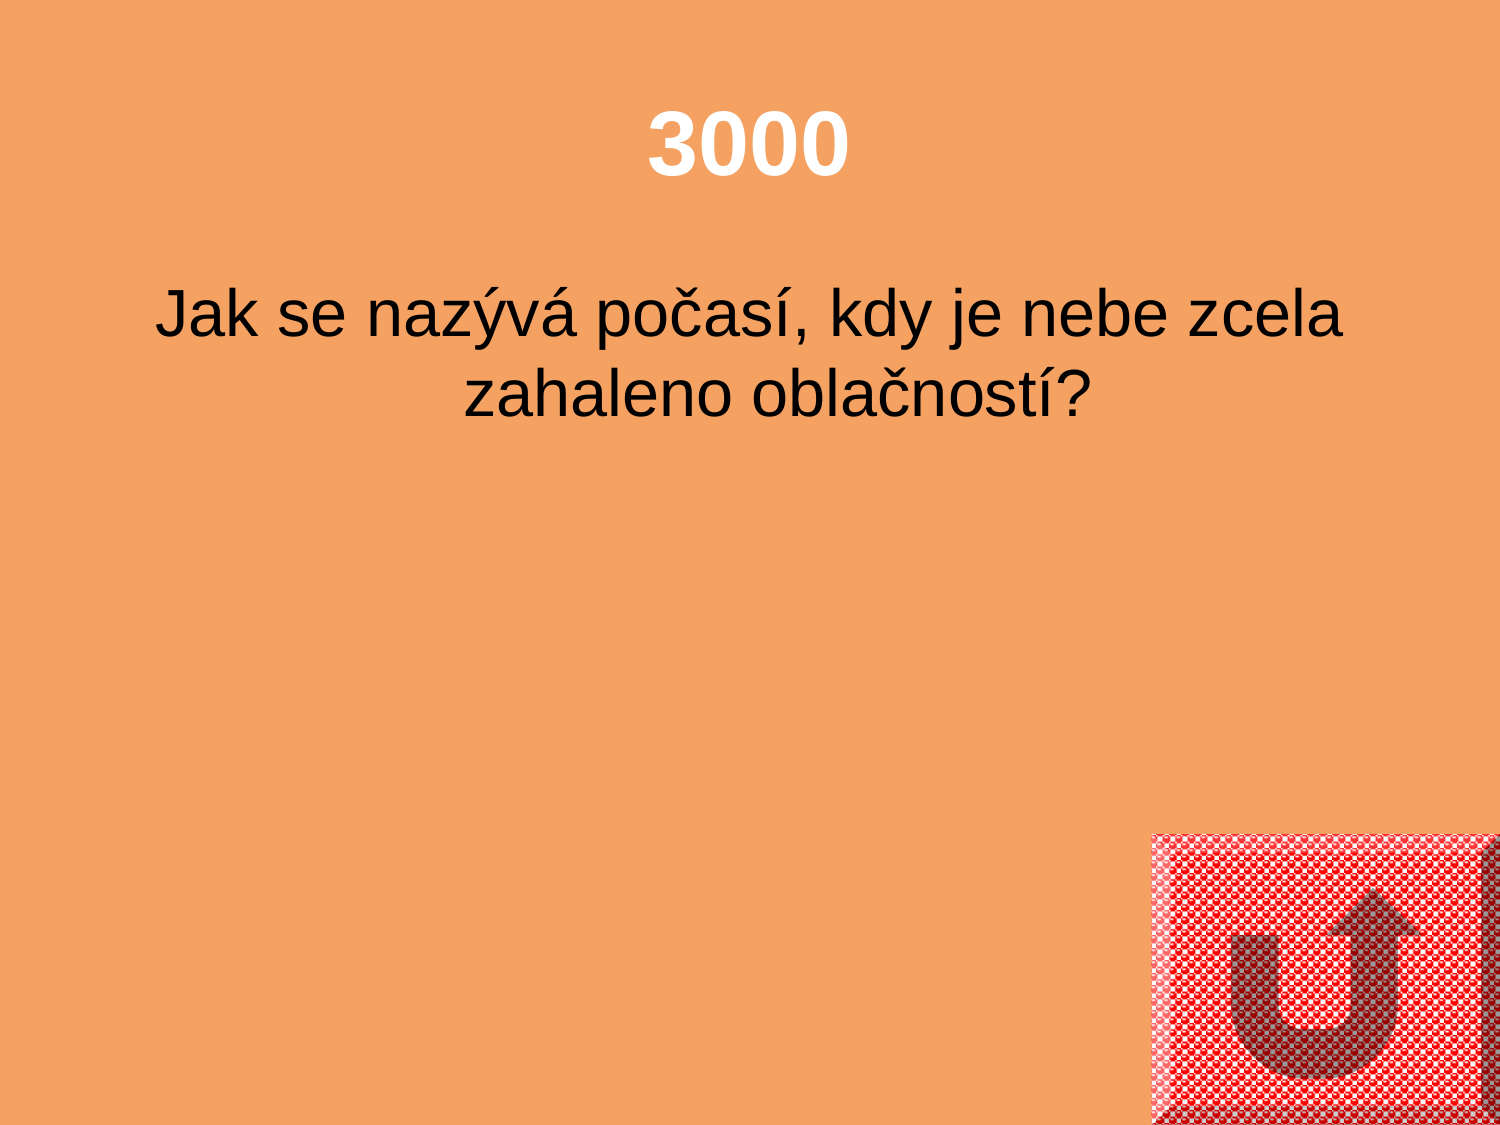

# 3000
Jak se nazývá počasí, kdy je nebe zcela zahaleno oblačností?